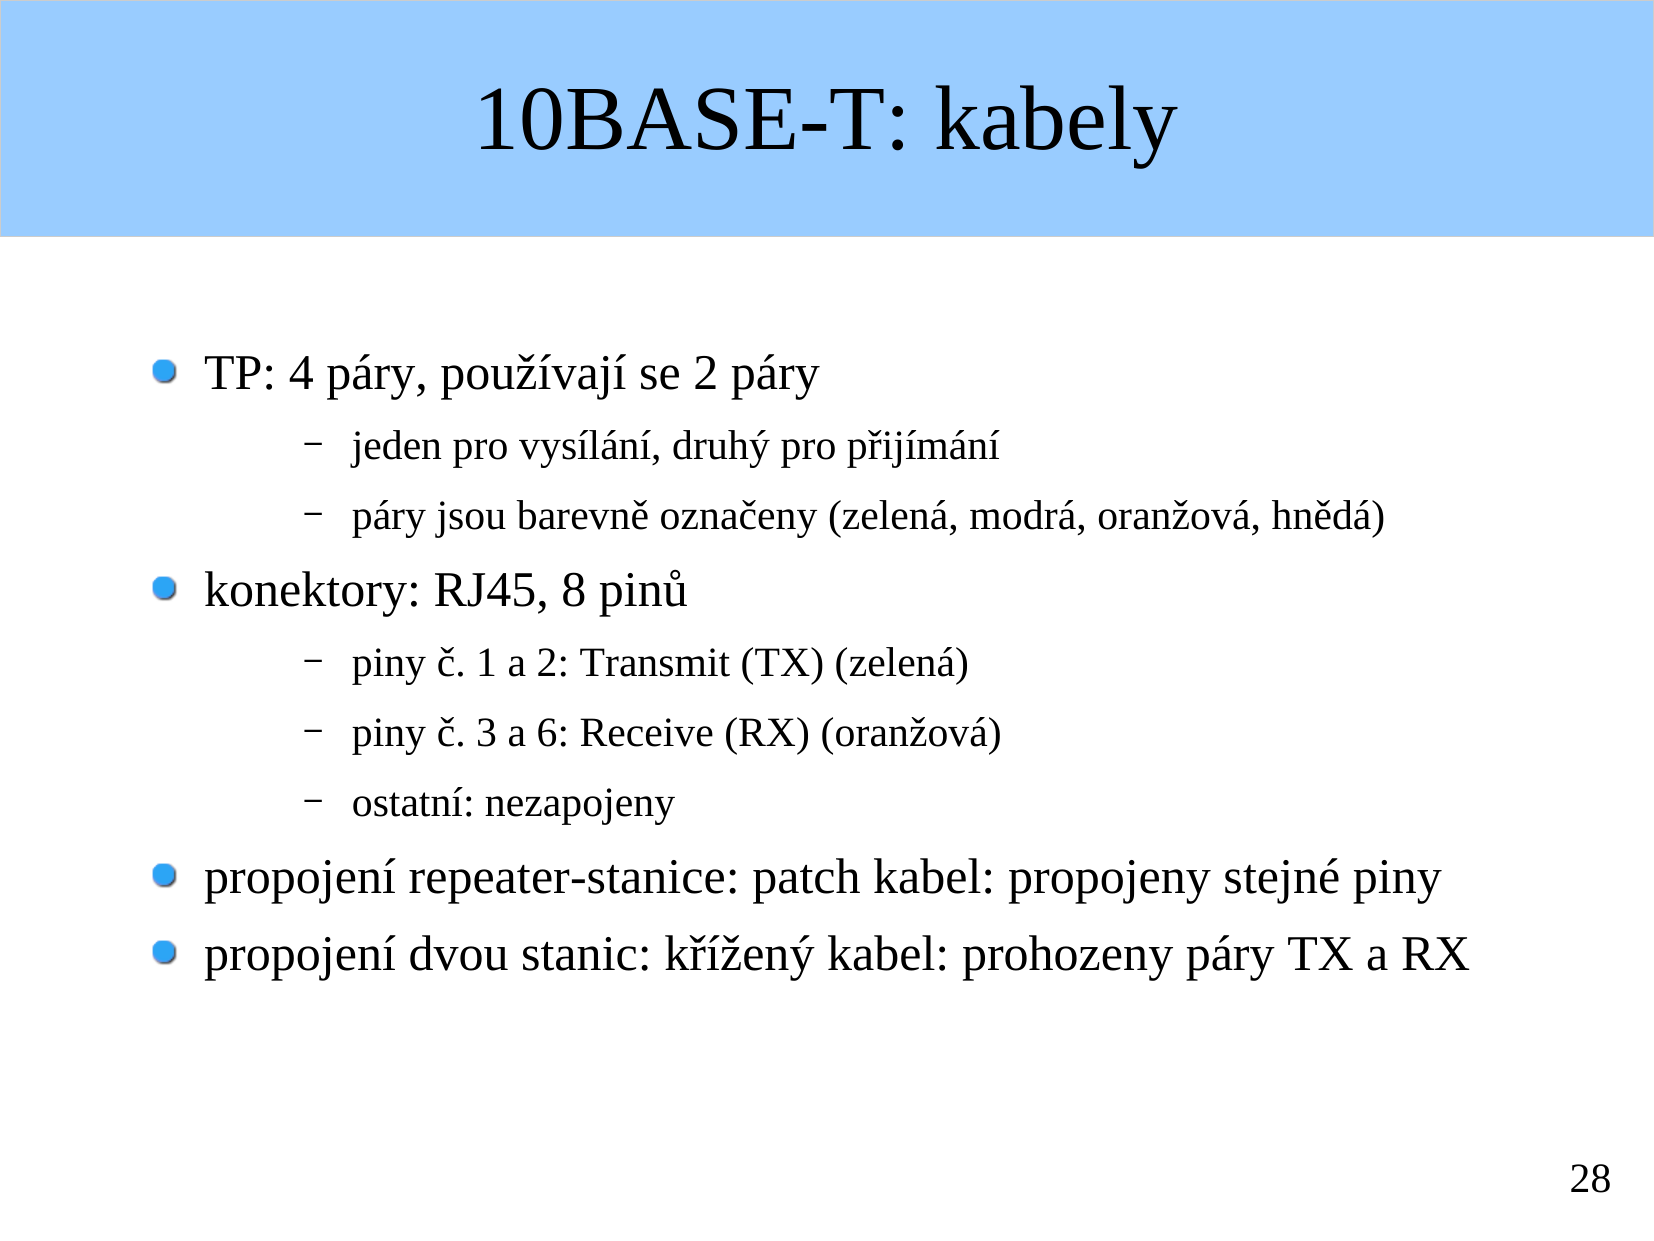

# 10BASE-T: kabely
TP: 4 páry, používají se 2 páry
jeden pro vysílání, druhý pro přijímání
páry jsou barevně označeny (zelená, modrá, oranžová, hnědá)
konektory: RJ45, 8 pinů
piny č. 1 a 2: Transmit (TX) (zelená)
piny č. 3 a 6: Receive (RX) (oranžová)
ostatní: nezapojeny
propojení repeater-stanice: patch kabel: propojeny stejné piny
propojení dvou stanic: křížený kabel: prohozeny páry TX a RX